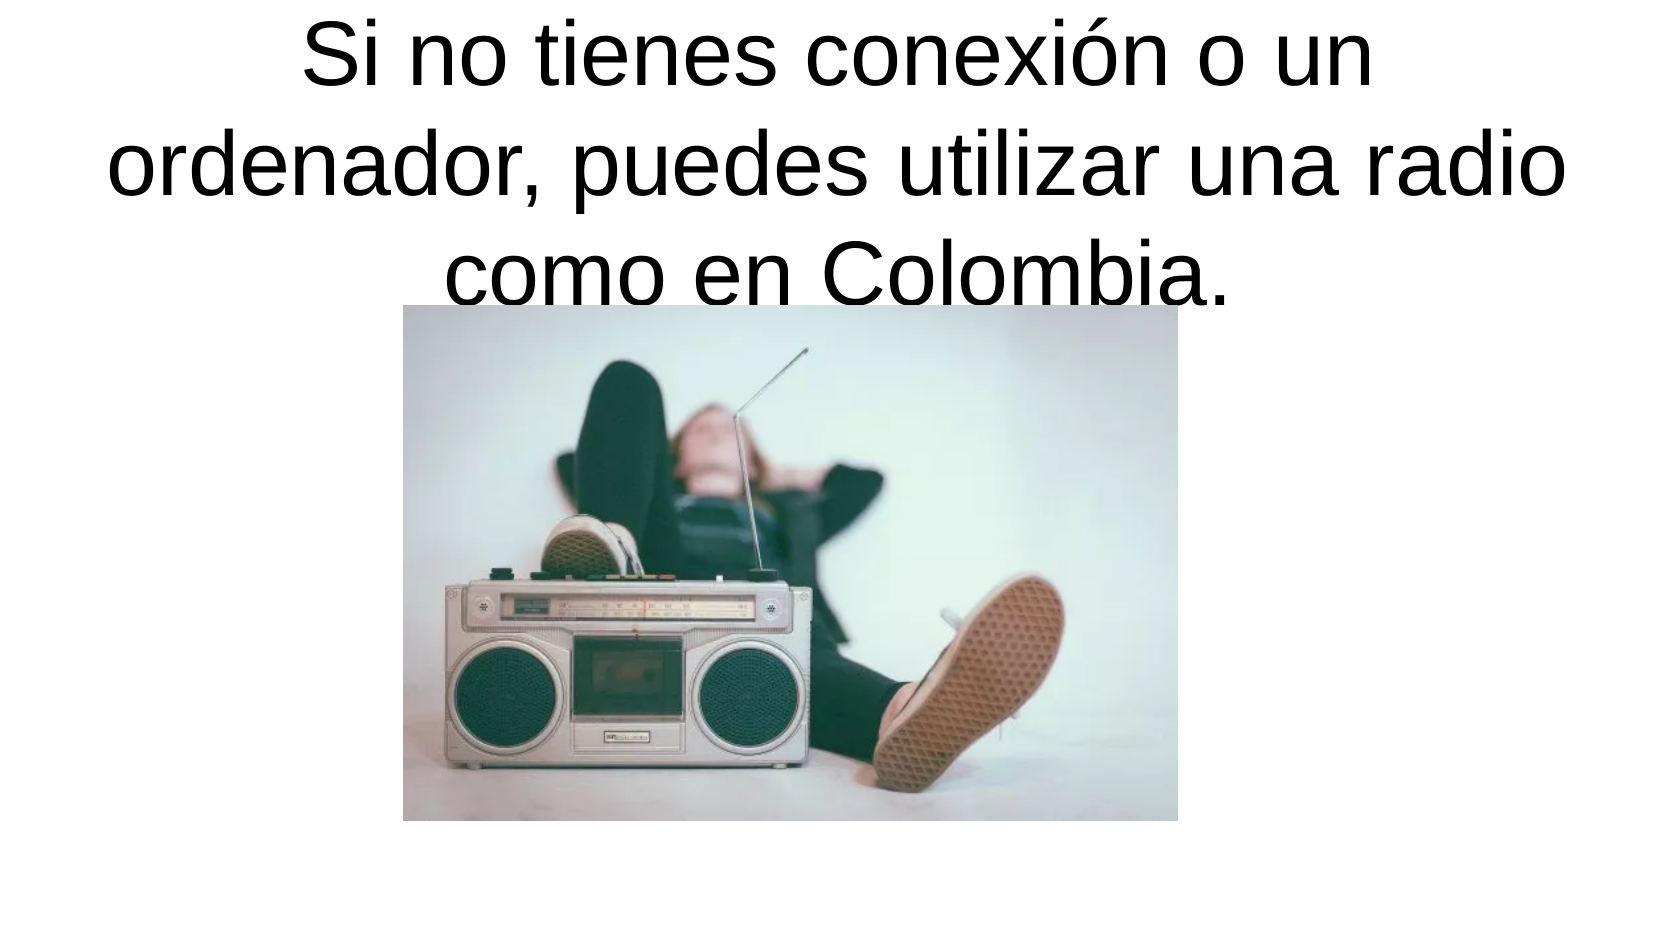

# Si no tienes conexión o un ordenador, puedes utilizar una radio como en Colombia.